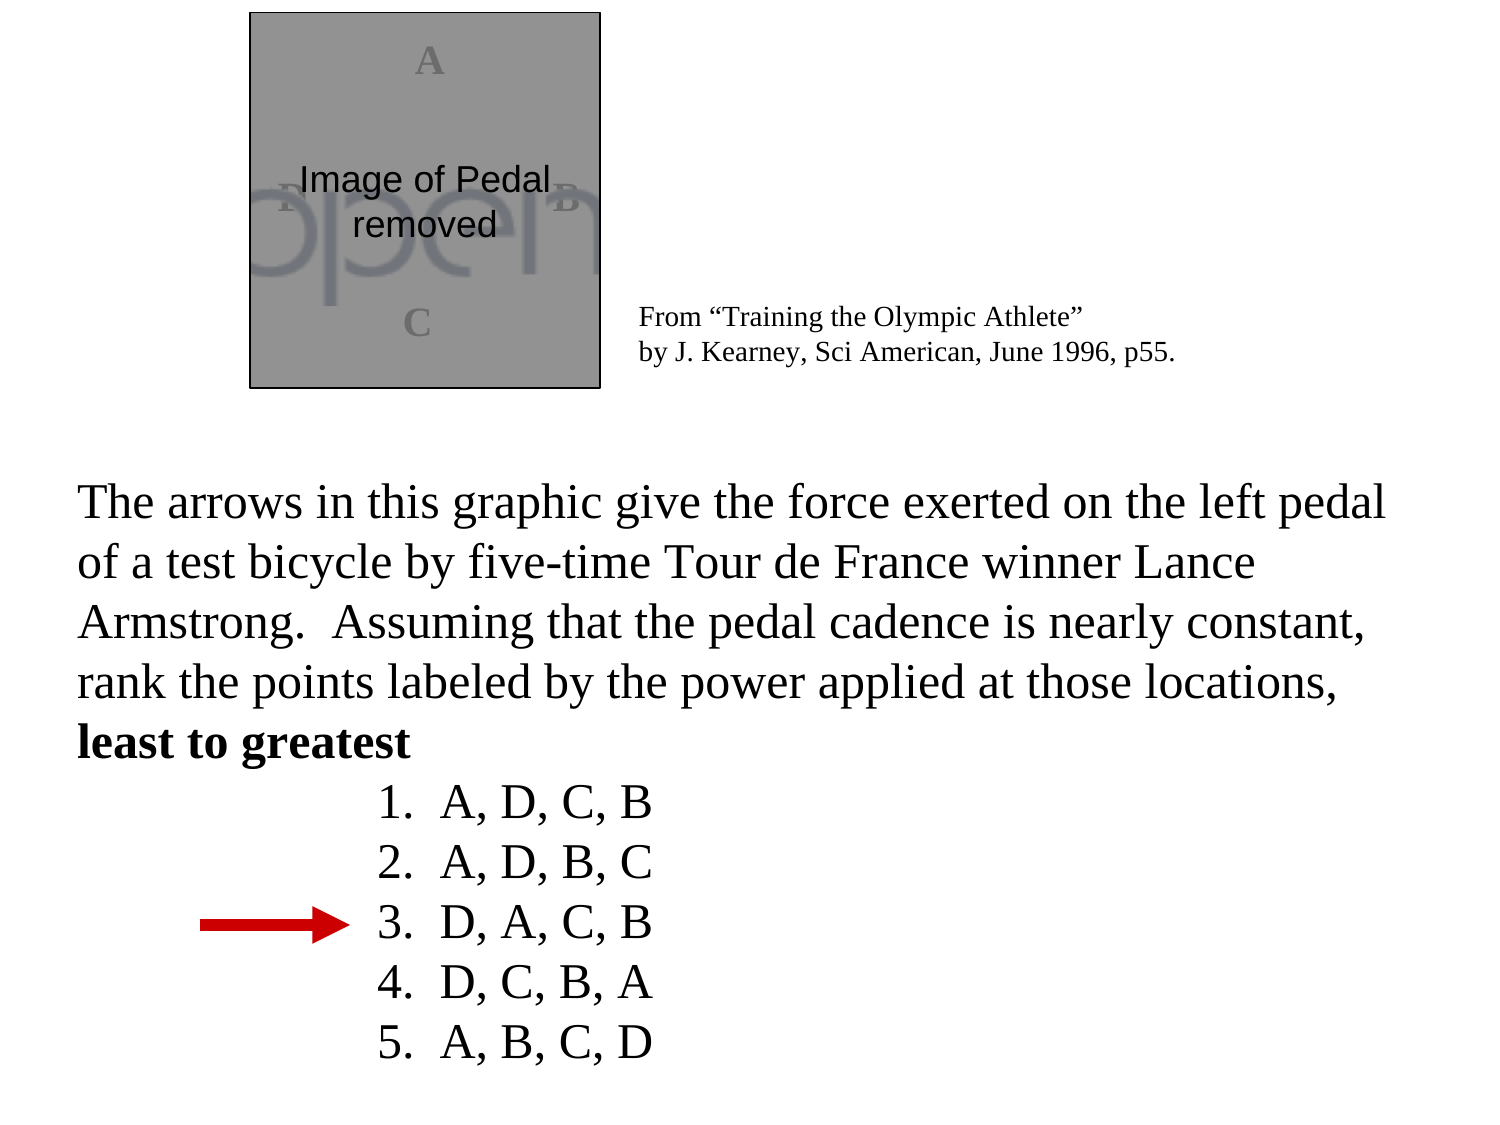

Image of Pedal removed
A
D
B
C
From “Training the Olympic Athlete”
by J. Kearney, Sci American, June 1996, p55.
The arrows in this graphic give the force exerted on the left pedal of a test bicycle by five-time Tour de France winner Lance Armstrong. Assuming that the pedal cadence is nearly constant, rank the points labeled by the power applied at those locations, least to greatest
		1. A, D, C, B
		2. A, D, B, C
		3. D, A, C, B
		4. D, C, B, A
		5. A, B, C, D